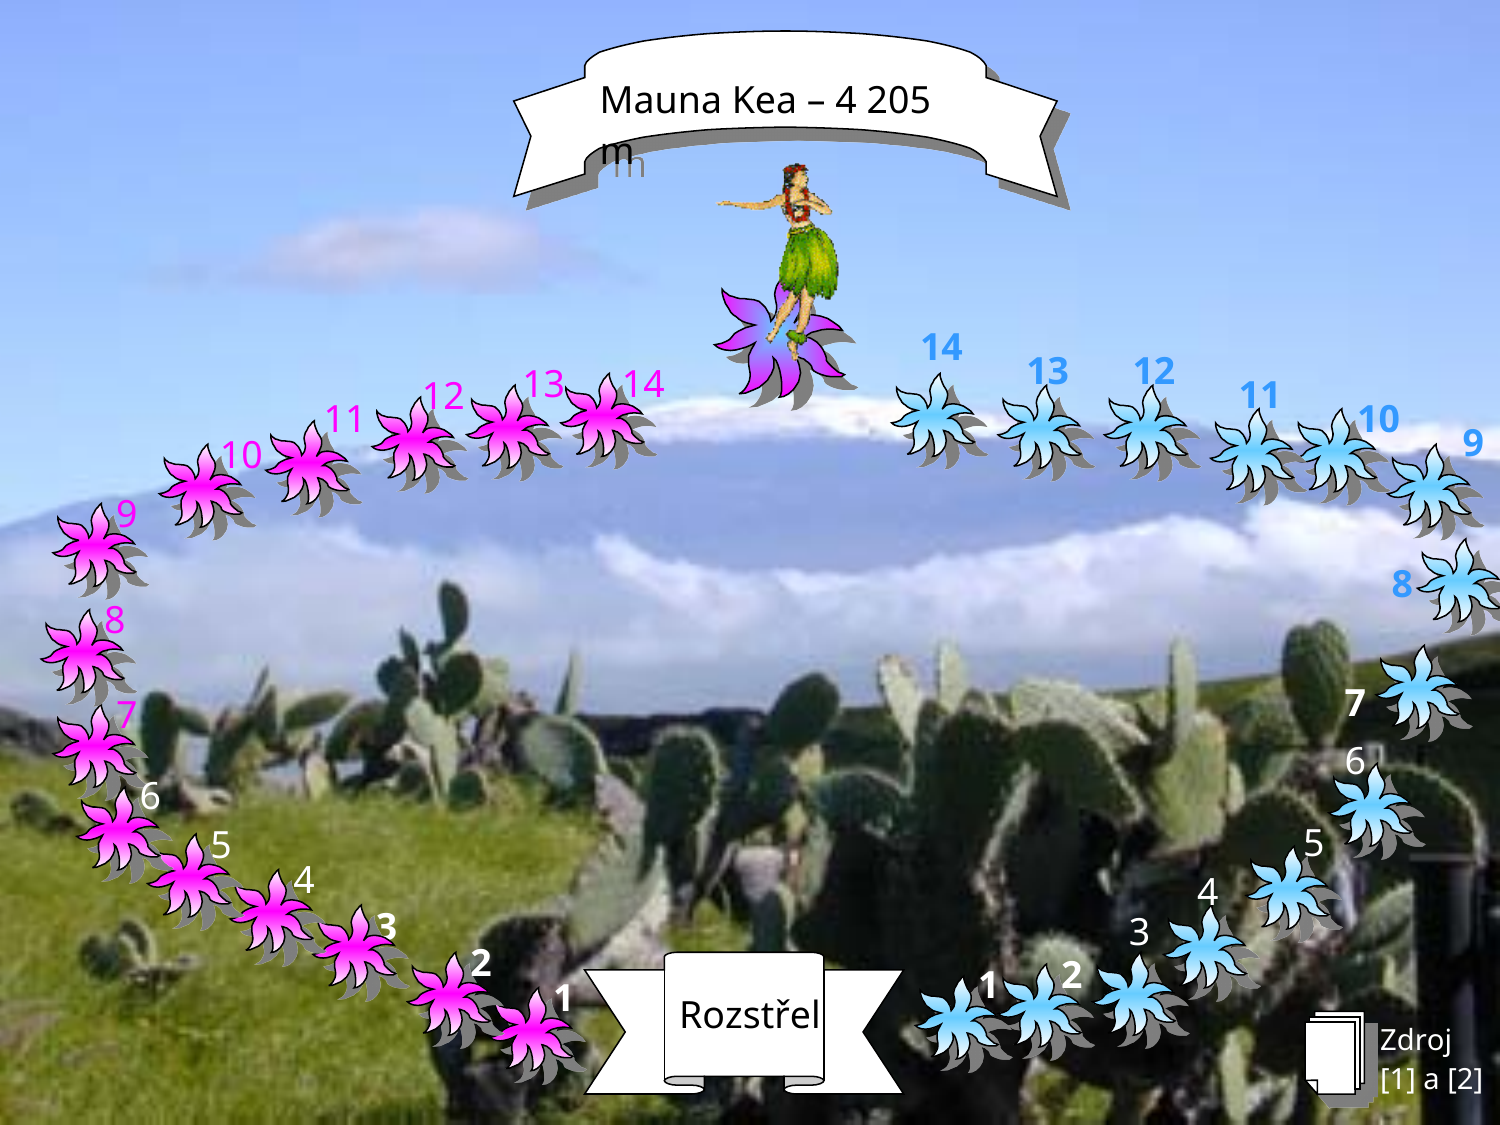

Mauna Kea – 4 205 m
14
13
12
13
14
11
12
11
10
9
10
9
8
8
7
7
6
6
5
5
4
4
3
3
2
2
1
Rozstřel
1
Zdroj
[1] a [2]